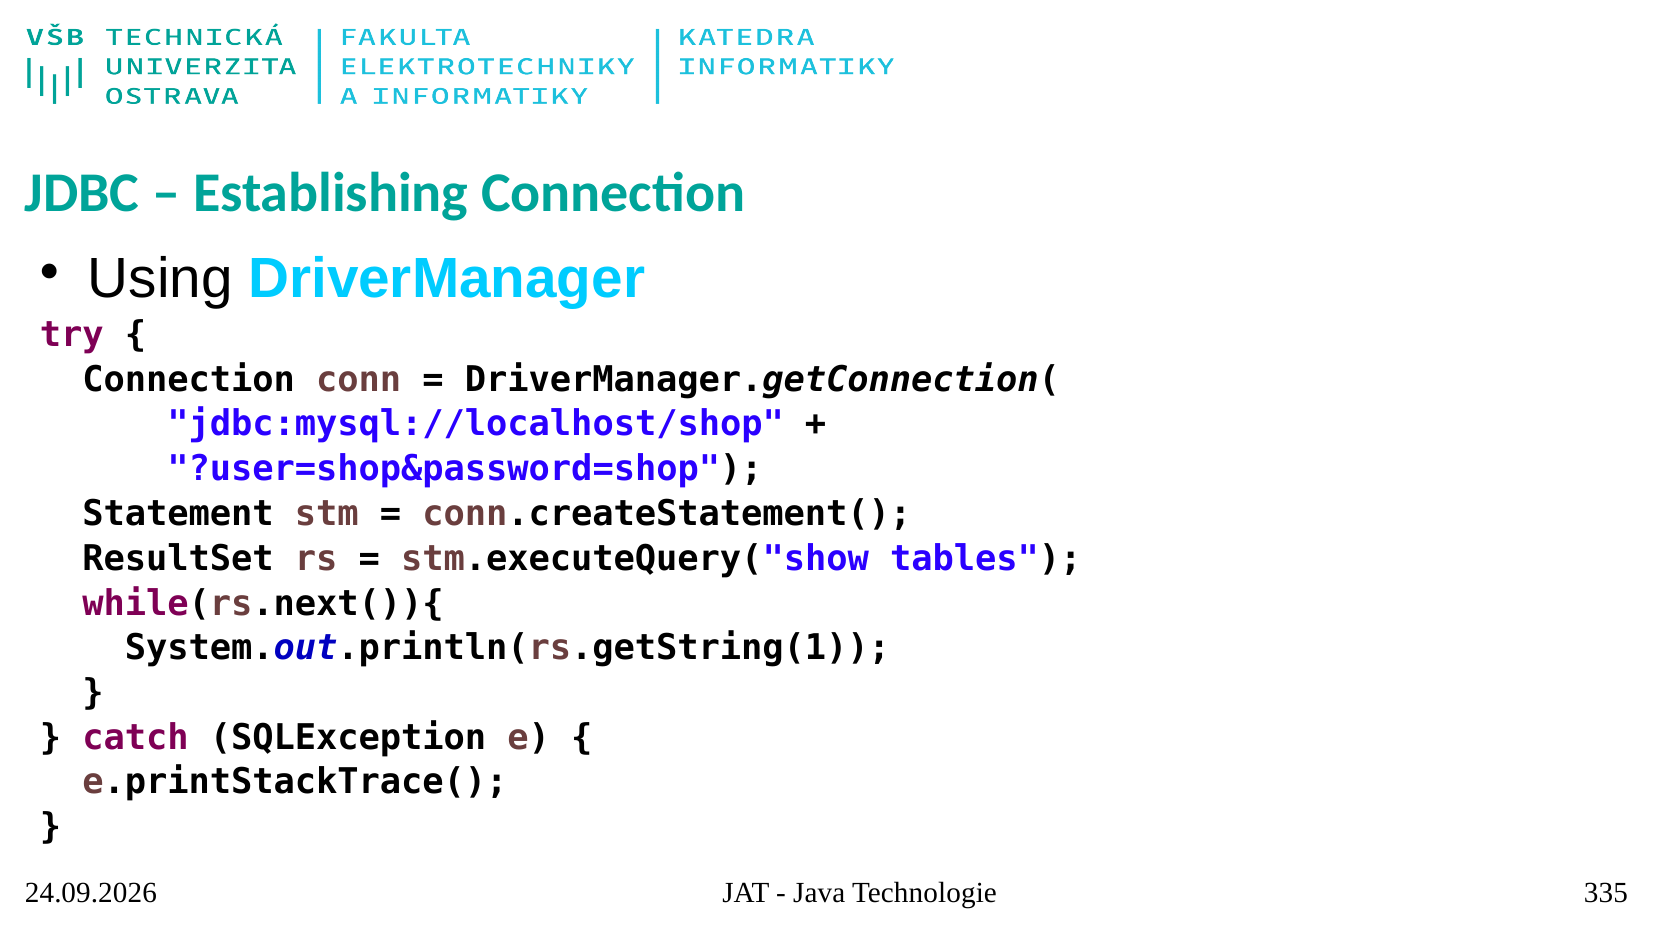

JDBC – Establishing Connection
# Using DriverManager
try {
 Connection conn = DriverManager.getConnection(
 "jdbc:mysql://localhost/shop" +
 "?user=shop&password=shop");
 Statement stm = conn.createStatement();
 ResultSet rs = stm.executeQuery("show tables");
 while(rs.next()){
 System.out.println(rs.getString(1));
 }
} catch (SQLException e) {
 e.printStackTrace();
}
JAT - Java Technologie
335